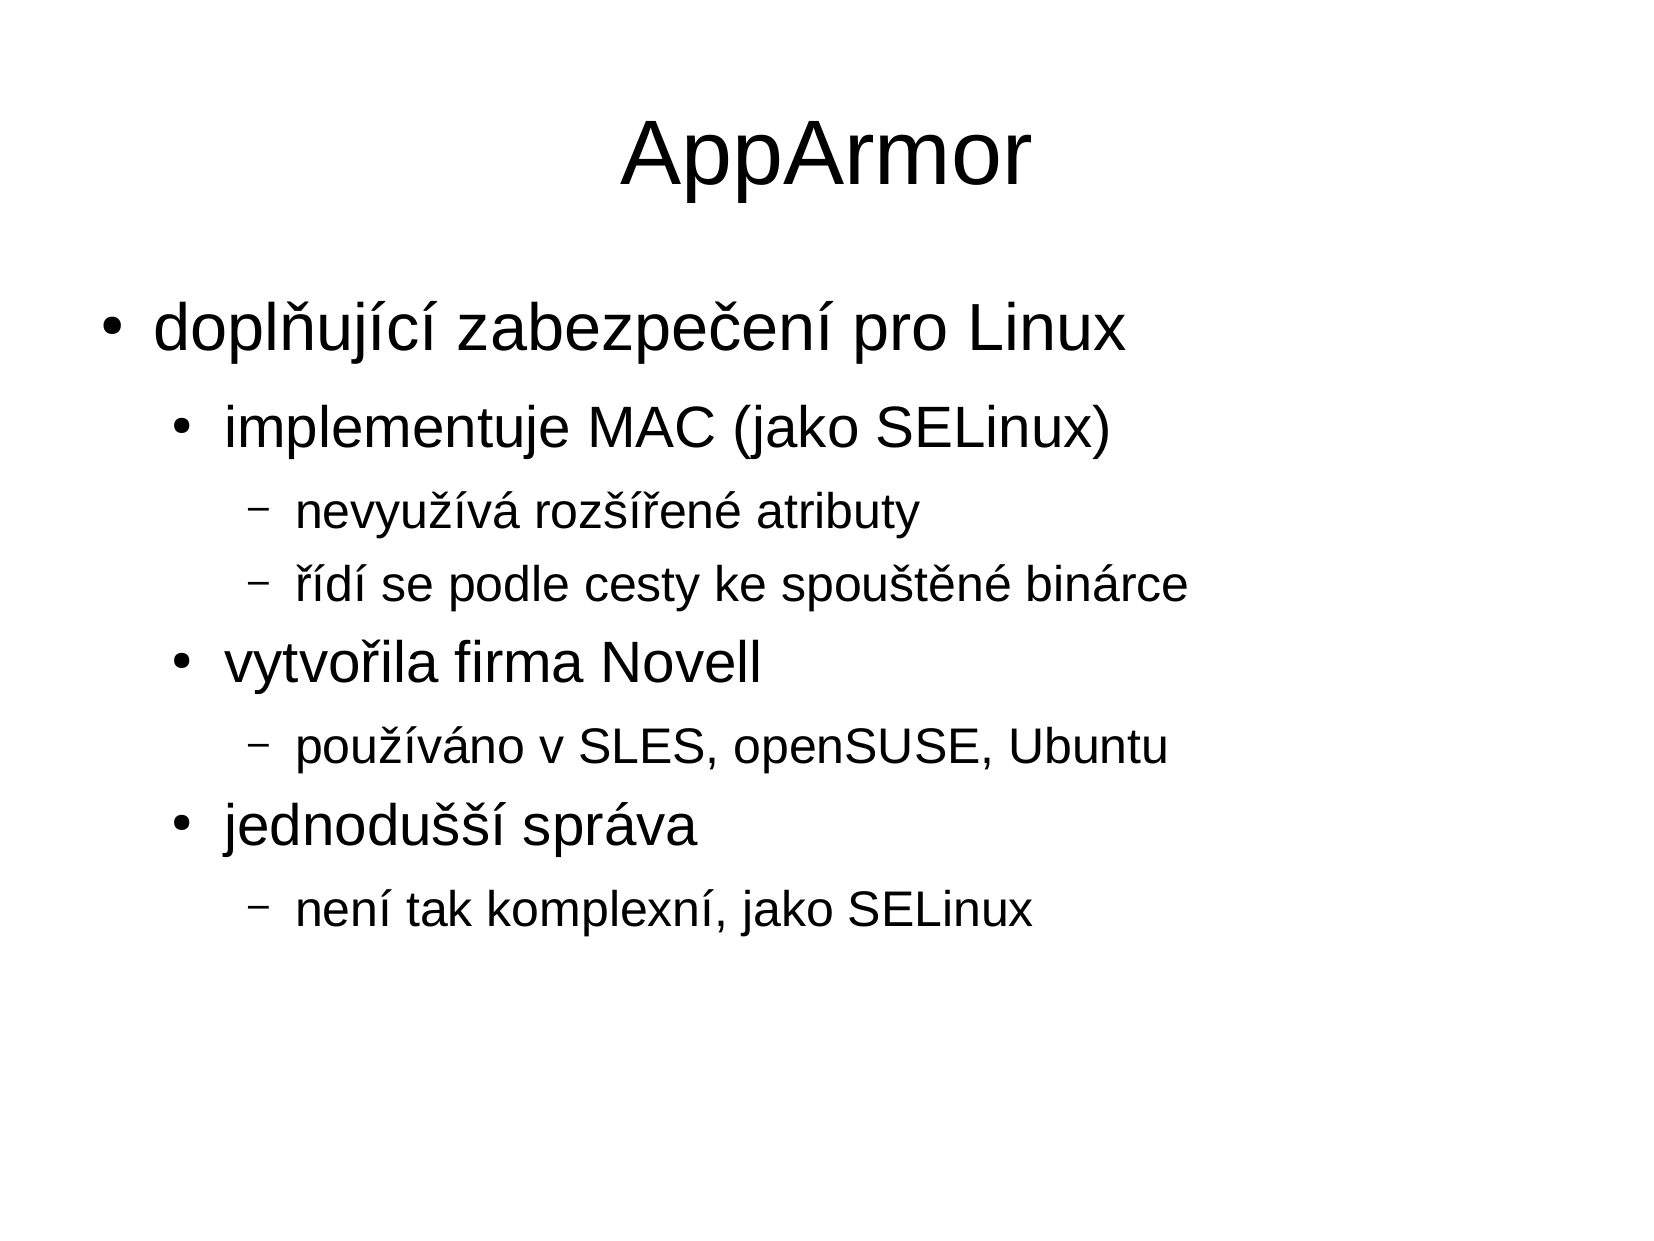

# AppArmor
doplňující zabezpečení pro Linux
implementuje MAC (jako SELinux)
nevyužívá rozšířené atributy
řídí se podle cesty ke spouštěné binárce
vytvořila firma Novell
používáno v SLES, openSUSE, Ubuntu
jednodušší správa
není tak komplexní, jako SELinux